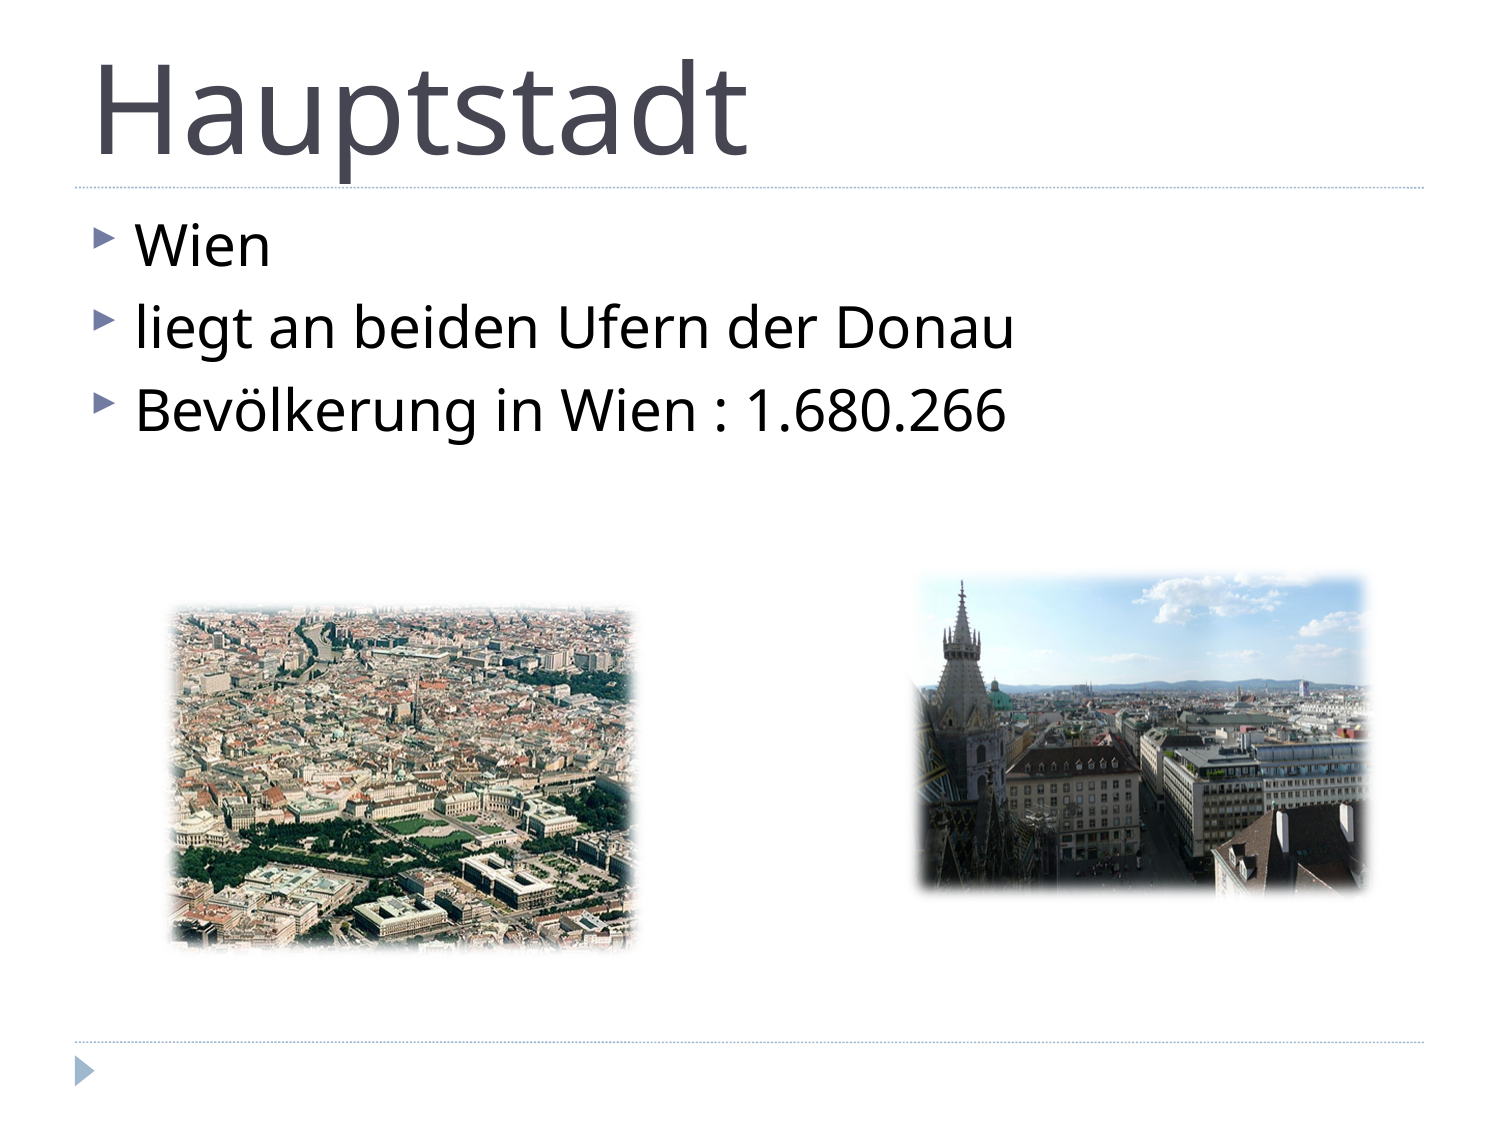

Hauptstadt
Wien
liegt an beiden Ufern der Donau
Bevölkerung in Wien : 1.680.266